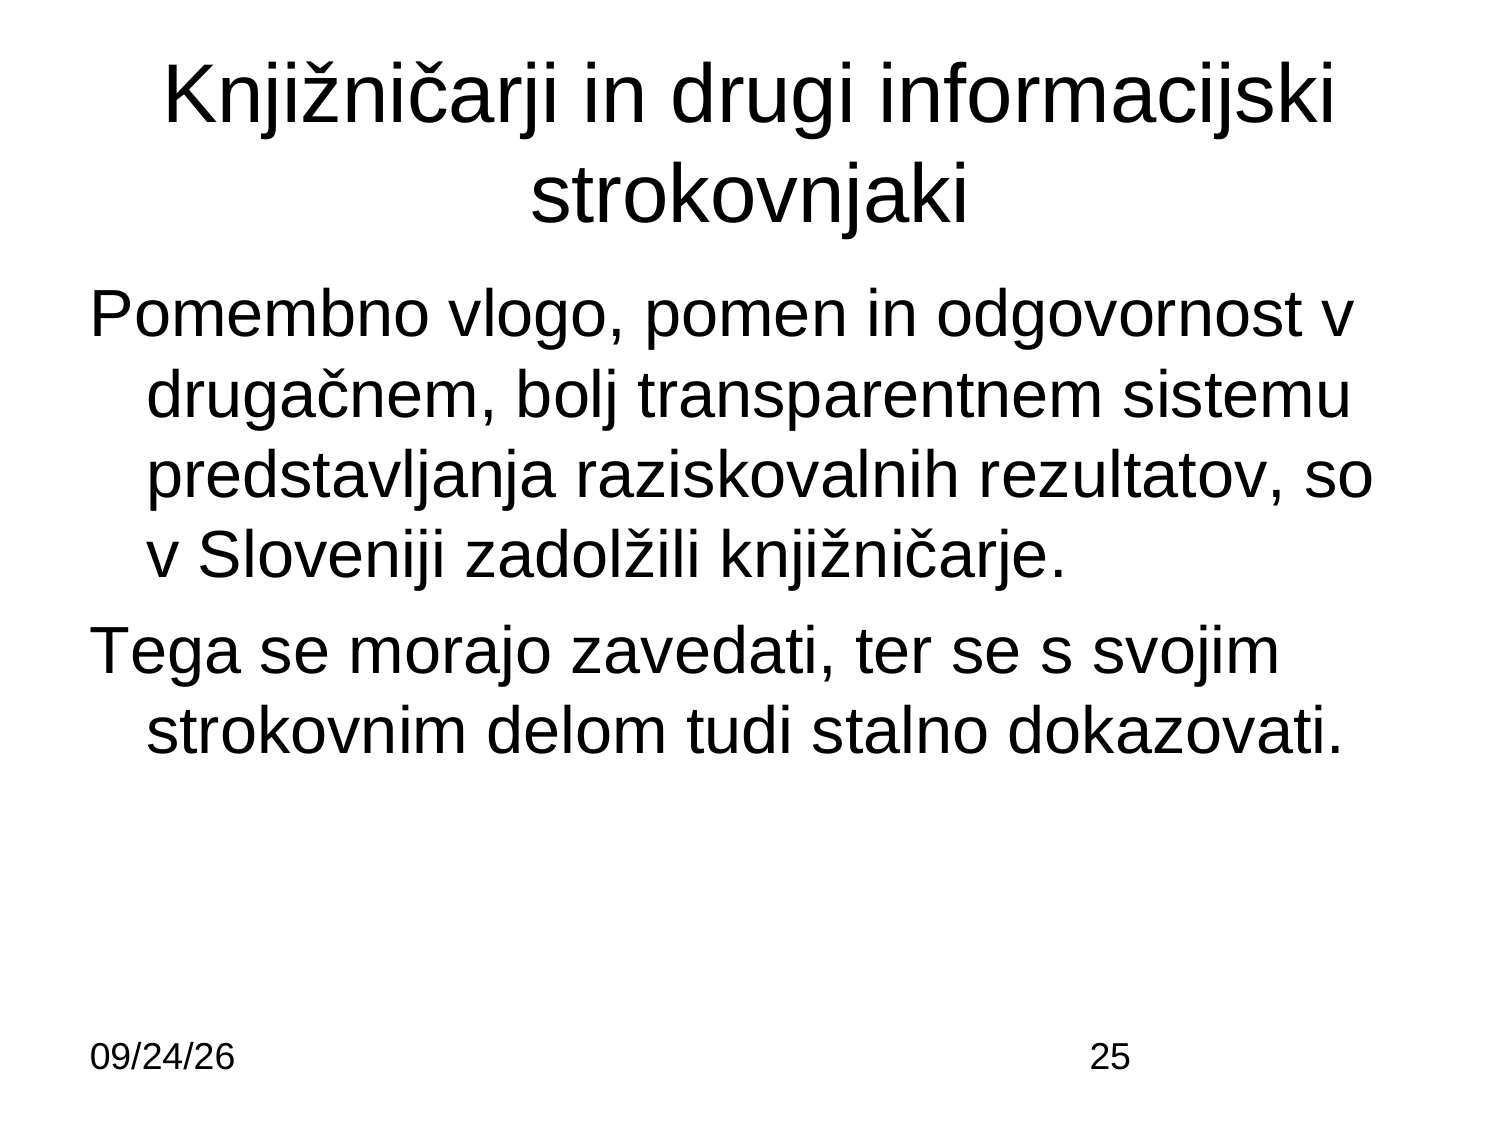

# Knjižničarji in drugi informacijski strokovnjaki
Pomembno vlogo, pomen in odgovornost v drugačnem, bolj transparentnem sistemu predstavljanja raziskovalnih rezultatov, so v Sloveniji zadolžili knjižničarje.
Tega se morajo zavedati, ter se s svojim strokovnim delom tudi stalno dokazovati.
25